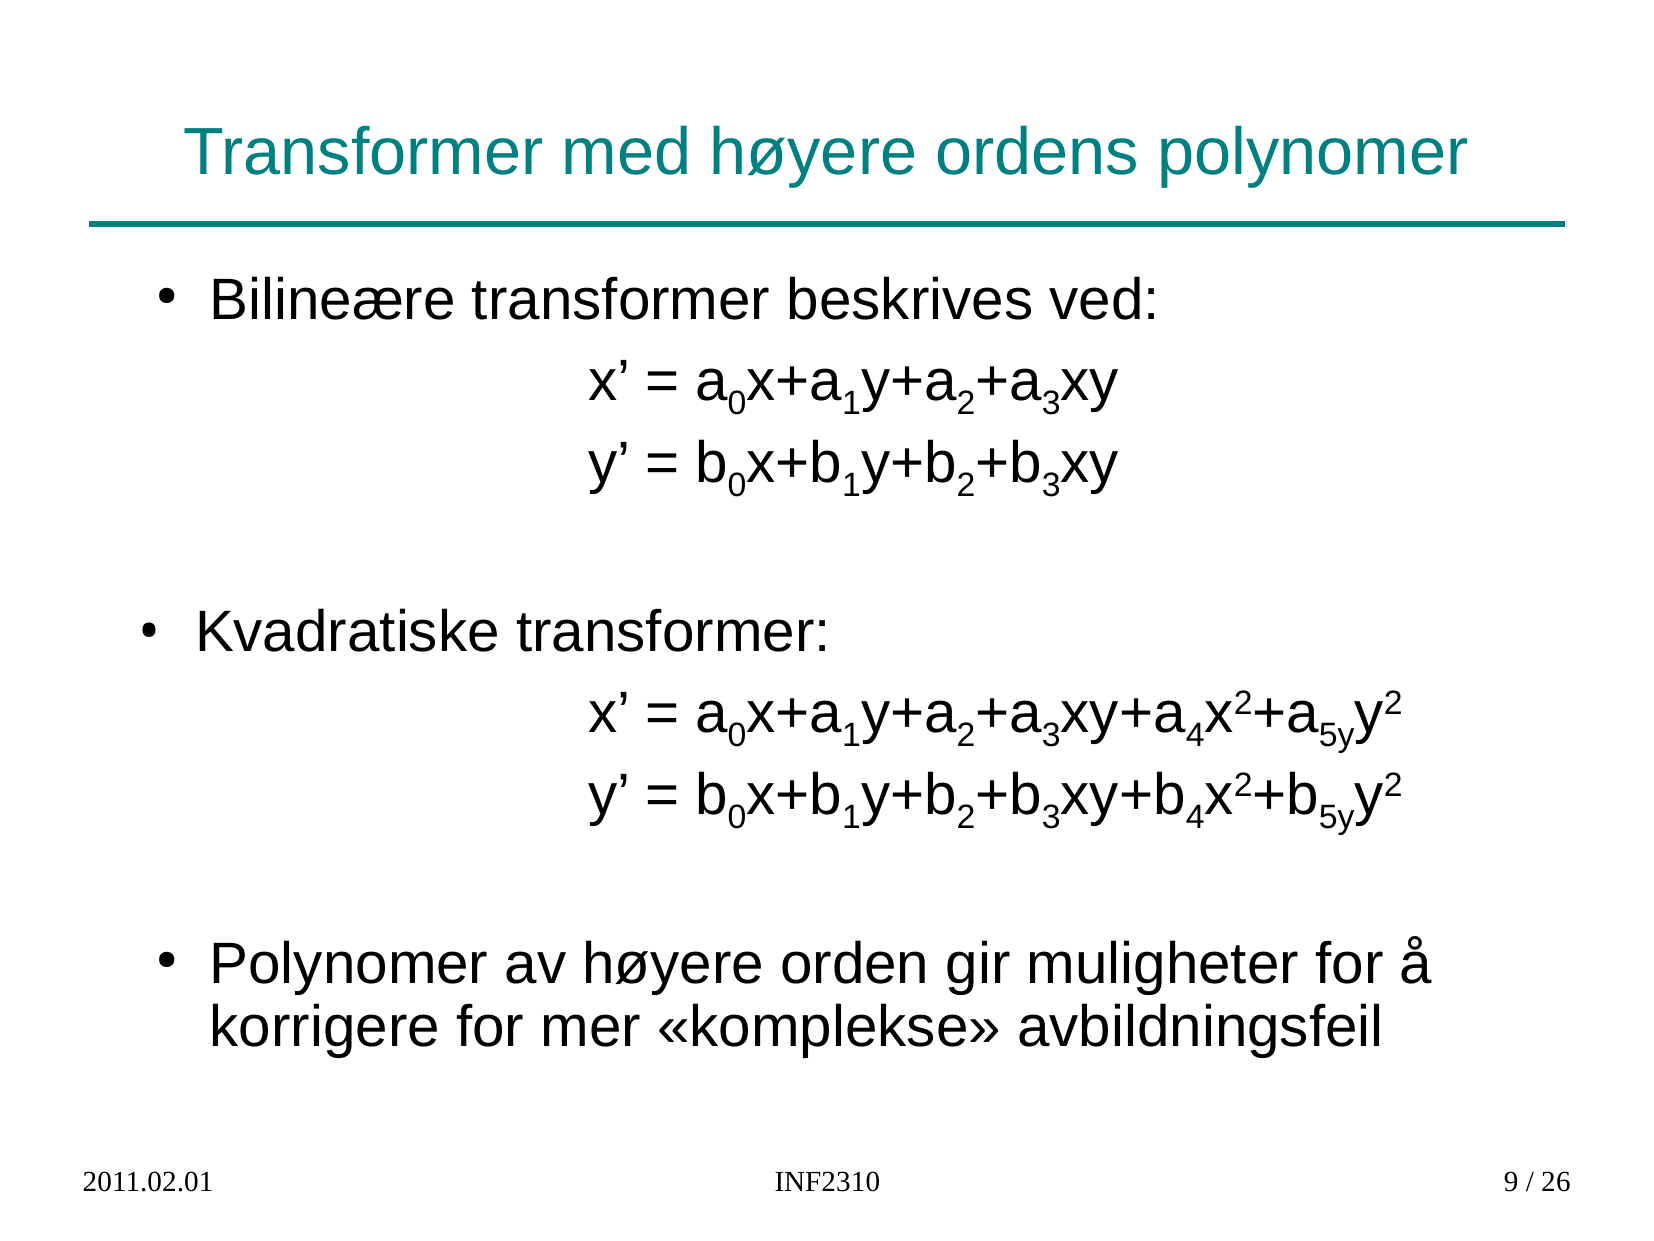

# Transformer med høyere ordens polynomer
Bilineære transformer beskrives ved:
				x’ = a0x+a1y+a2+a3xy
				y’ = b0x+b1y+b2+b3xy
Kvadratiske transformer:
				x’ = a0x+a1y+a2+a3xy+a4x2+a5yy2
				y’ = b0x+b1y+b2+b3xy+b4x2+b5yy2
Polynomer av høyere orden gir muligheter for å korrigere for mer «komplekse» avbildningsfeil
2011.02.01
INF2310
9